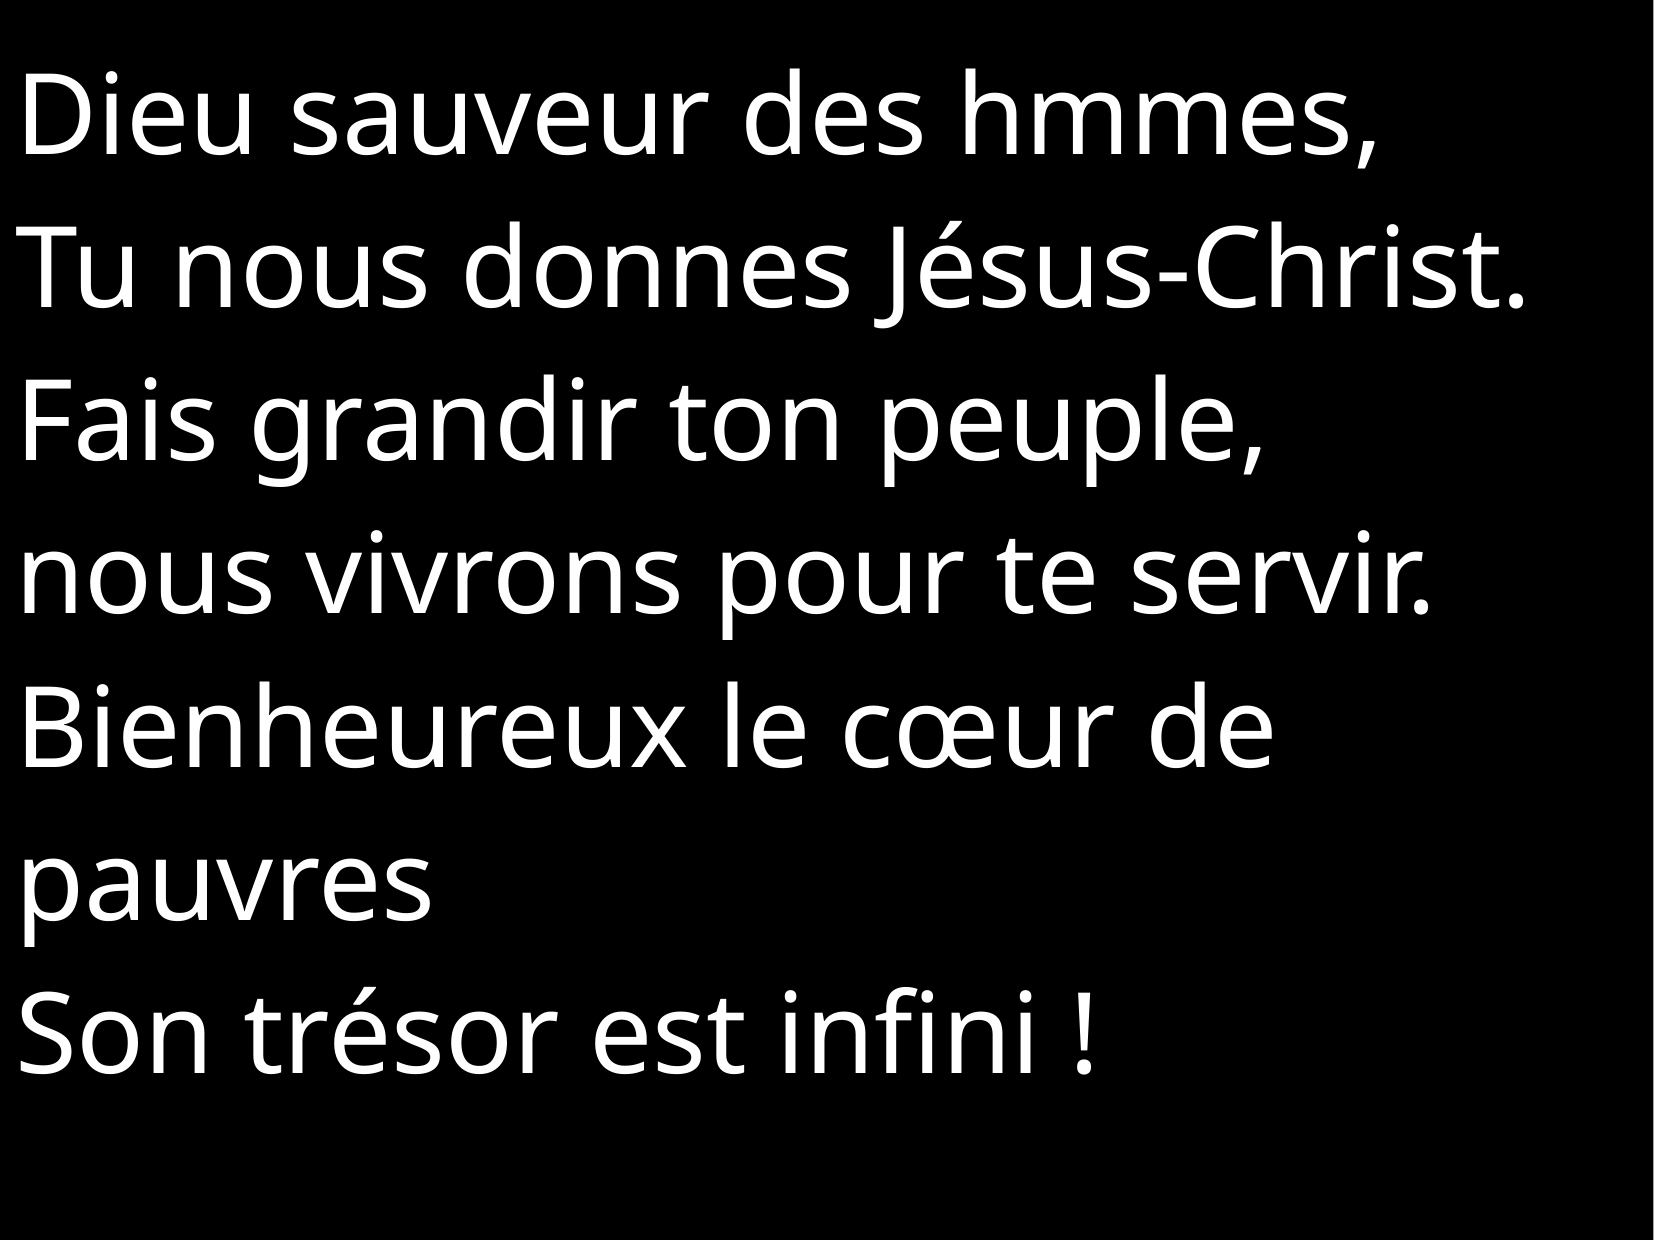

Dieu sauveur des hmmes,
Tu nous donnes Jésus-Christ.
Fais grandir ton peuple,
nous vivrons pour te servir.
Bienheureux le cœur de pauvres
Son trésor est infini !